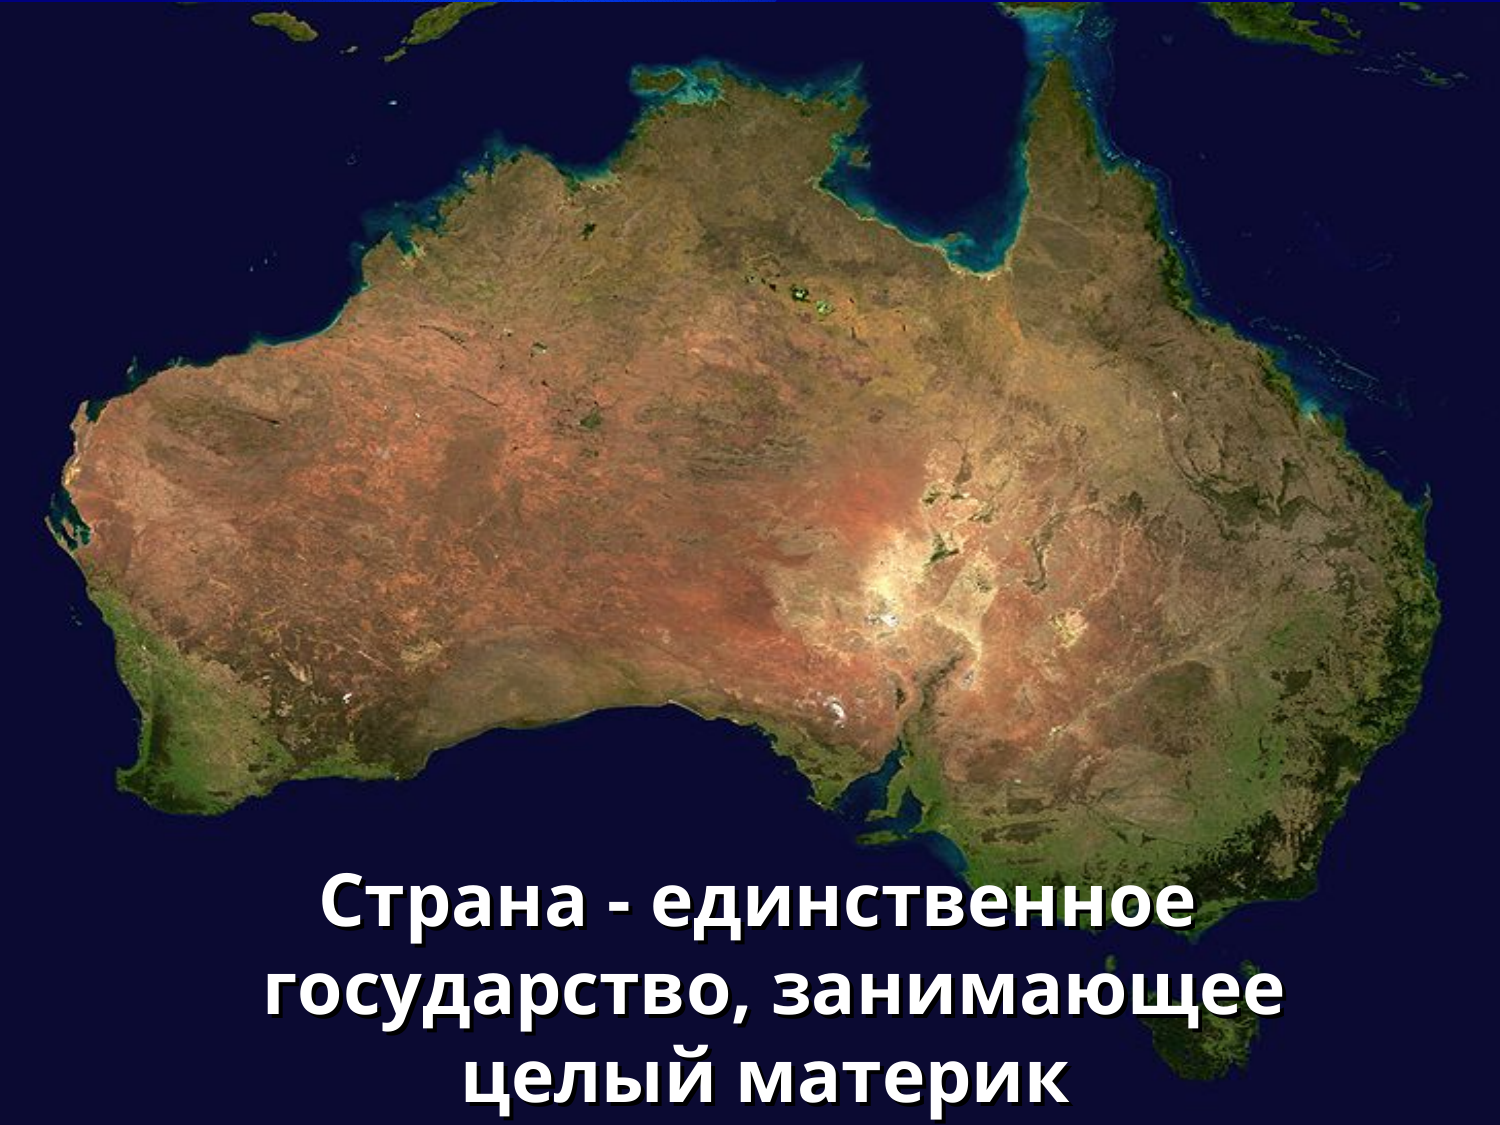

# Страна - единственное государство, занимающее целый материк